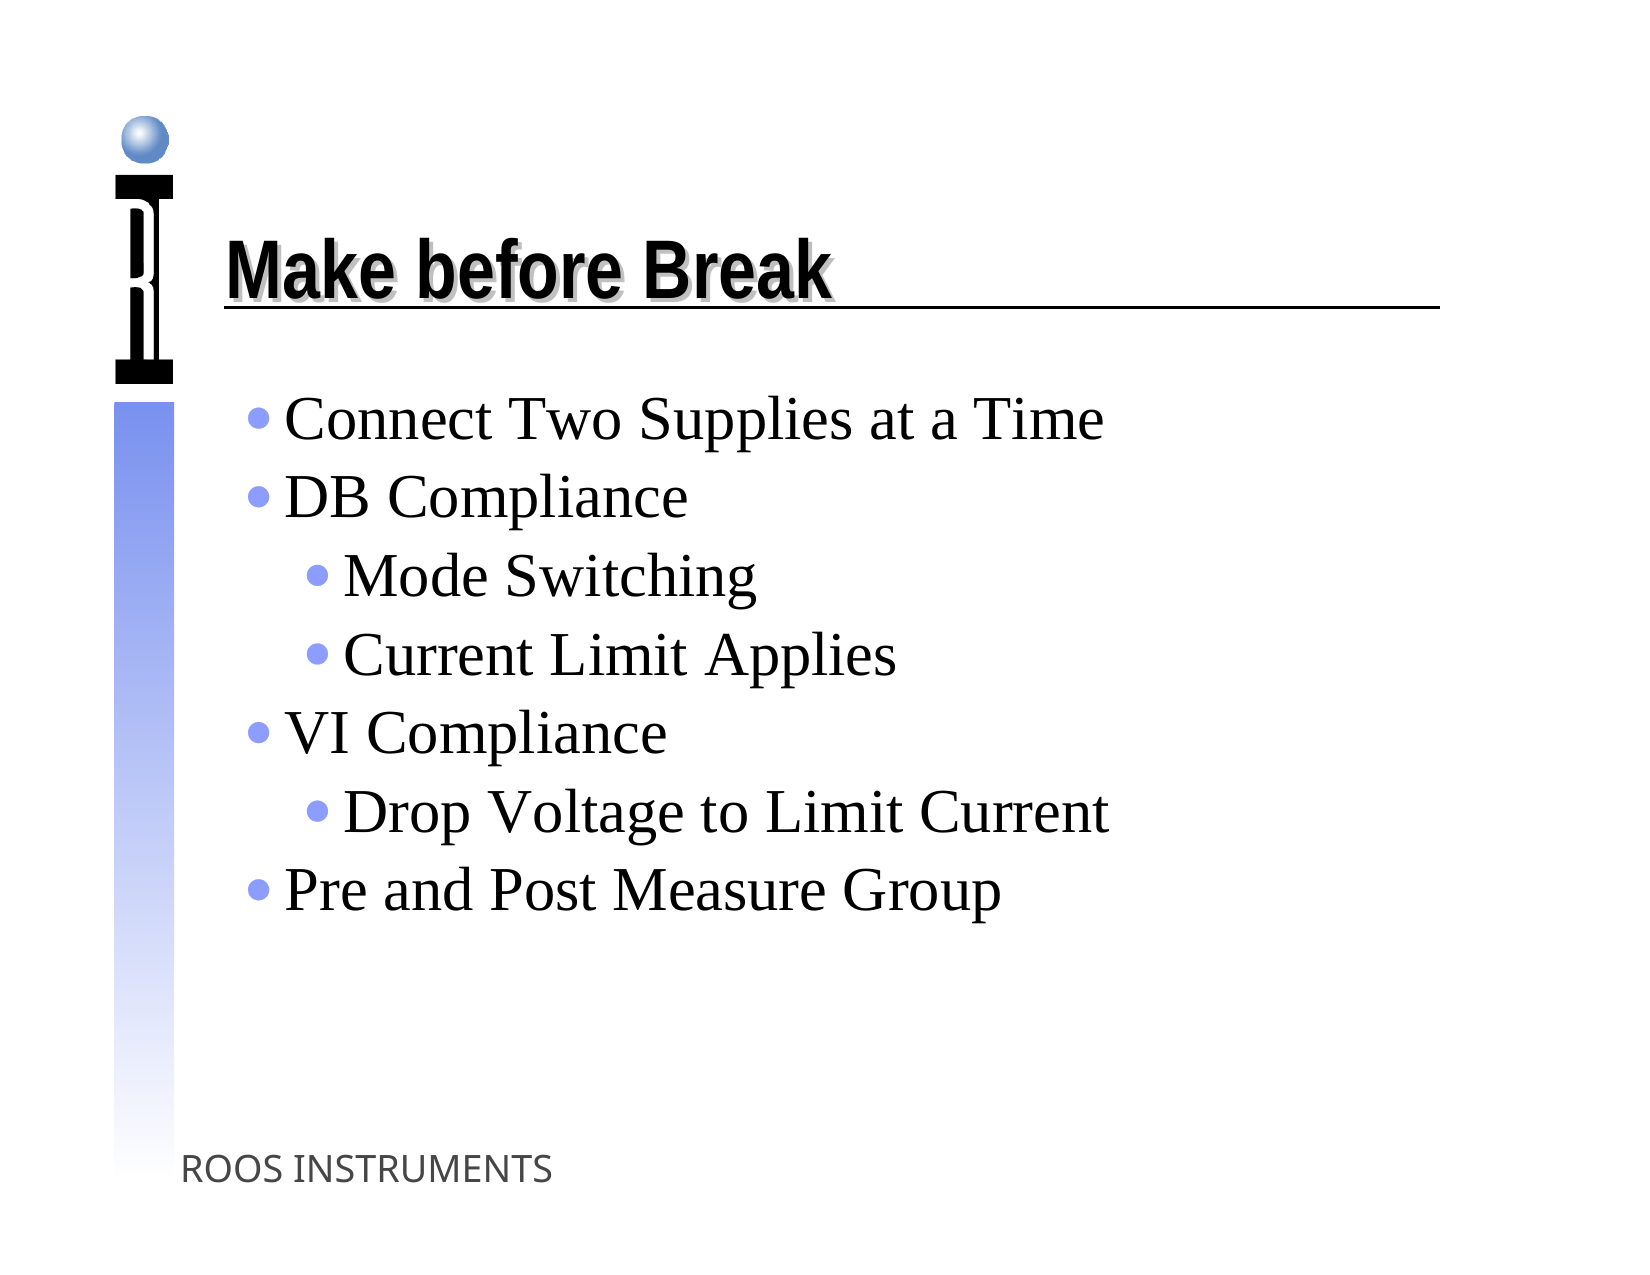

Make before Break
Connect Two Supplies at a Time
DB Compliance
Mode Switching
Current Limit Applies
VI Compliance
Drop Voltage to Limit Current
Pre and Post Measure Group